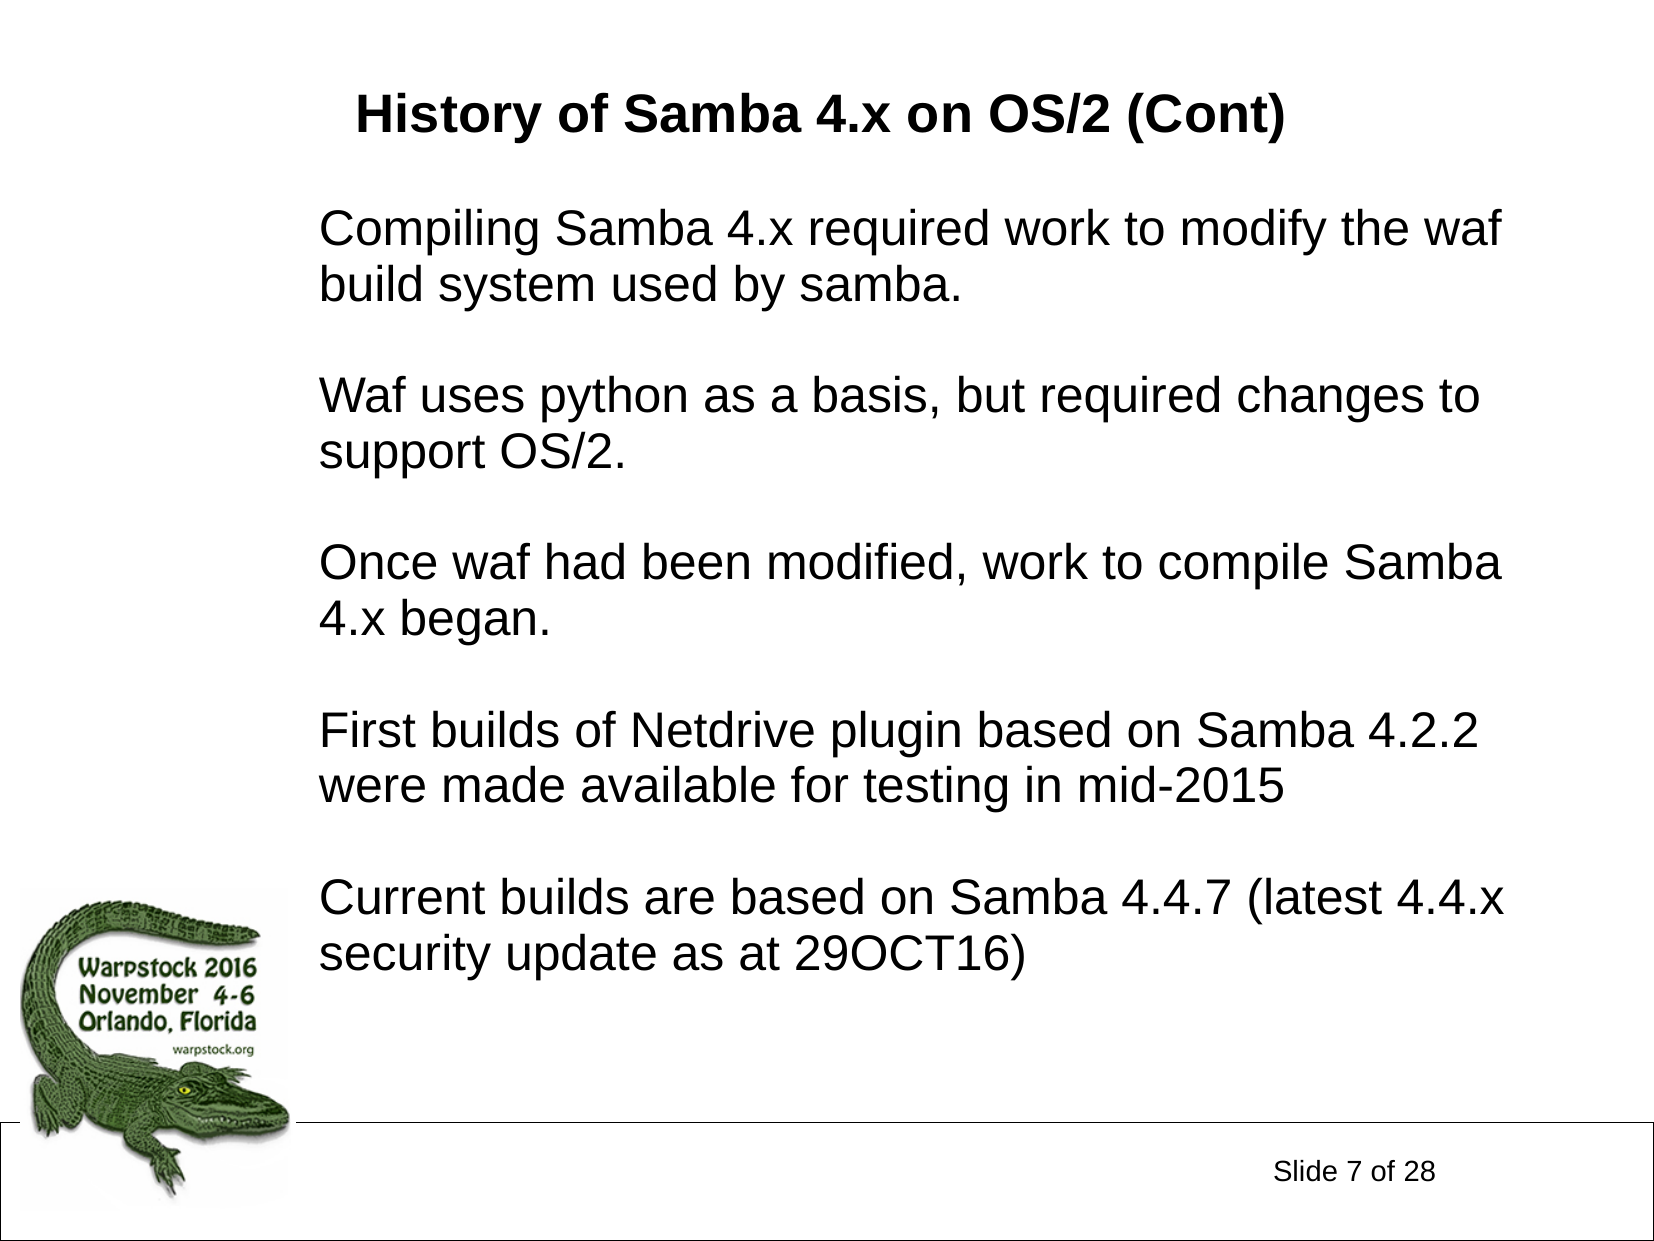

# History of Samba 4.x on OS/2 (Cont)
Compiling Samba 4.x required work to modify the waf build system used by samba.
Waf uses python as a basis, but required changes to support OS/2.
Once waf had been modified, work to compile Samba 4.x began.
First builds of Netdrive plugin based on Samba 4.2.2 were made available for testing in mid-2015
Current builds are based on Samba 4.4.7 (latest 4.4.x security update as at 29OCT16)